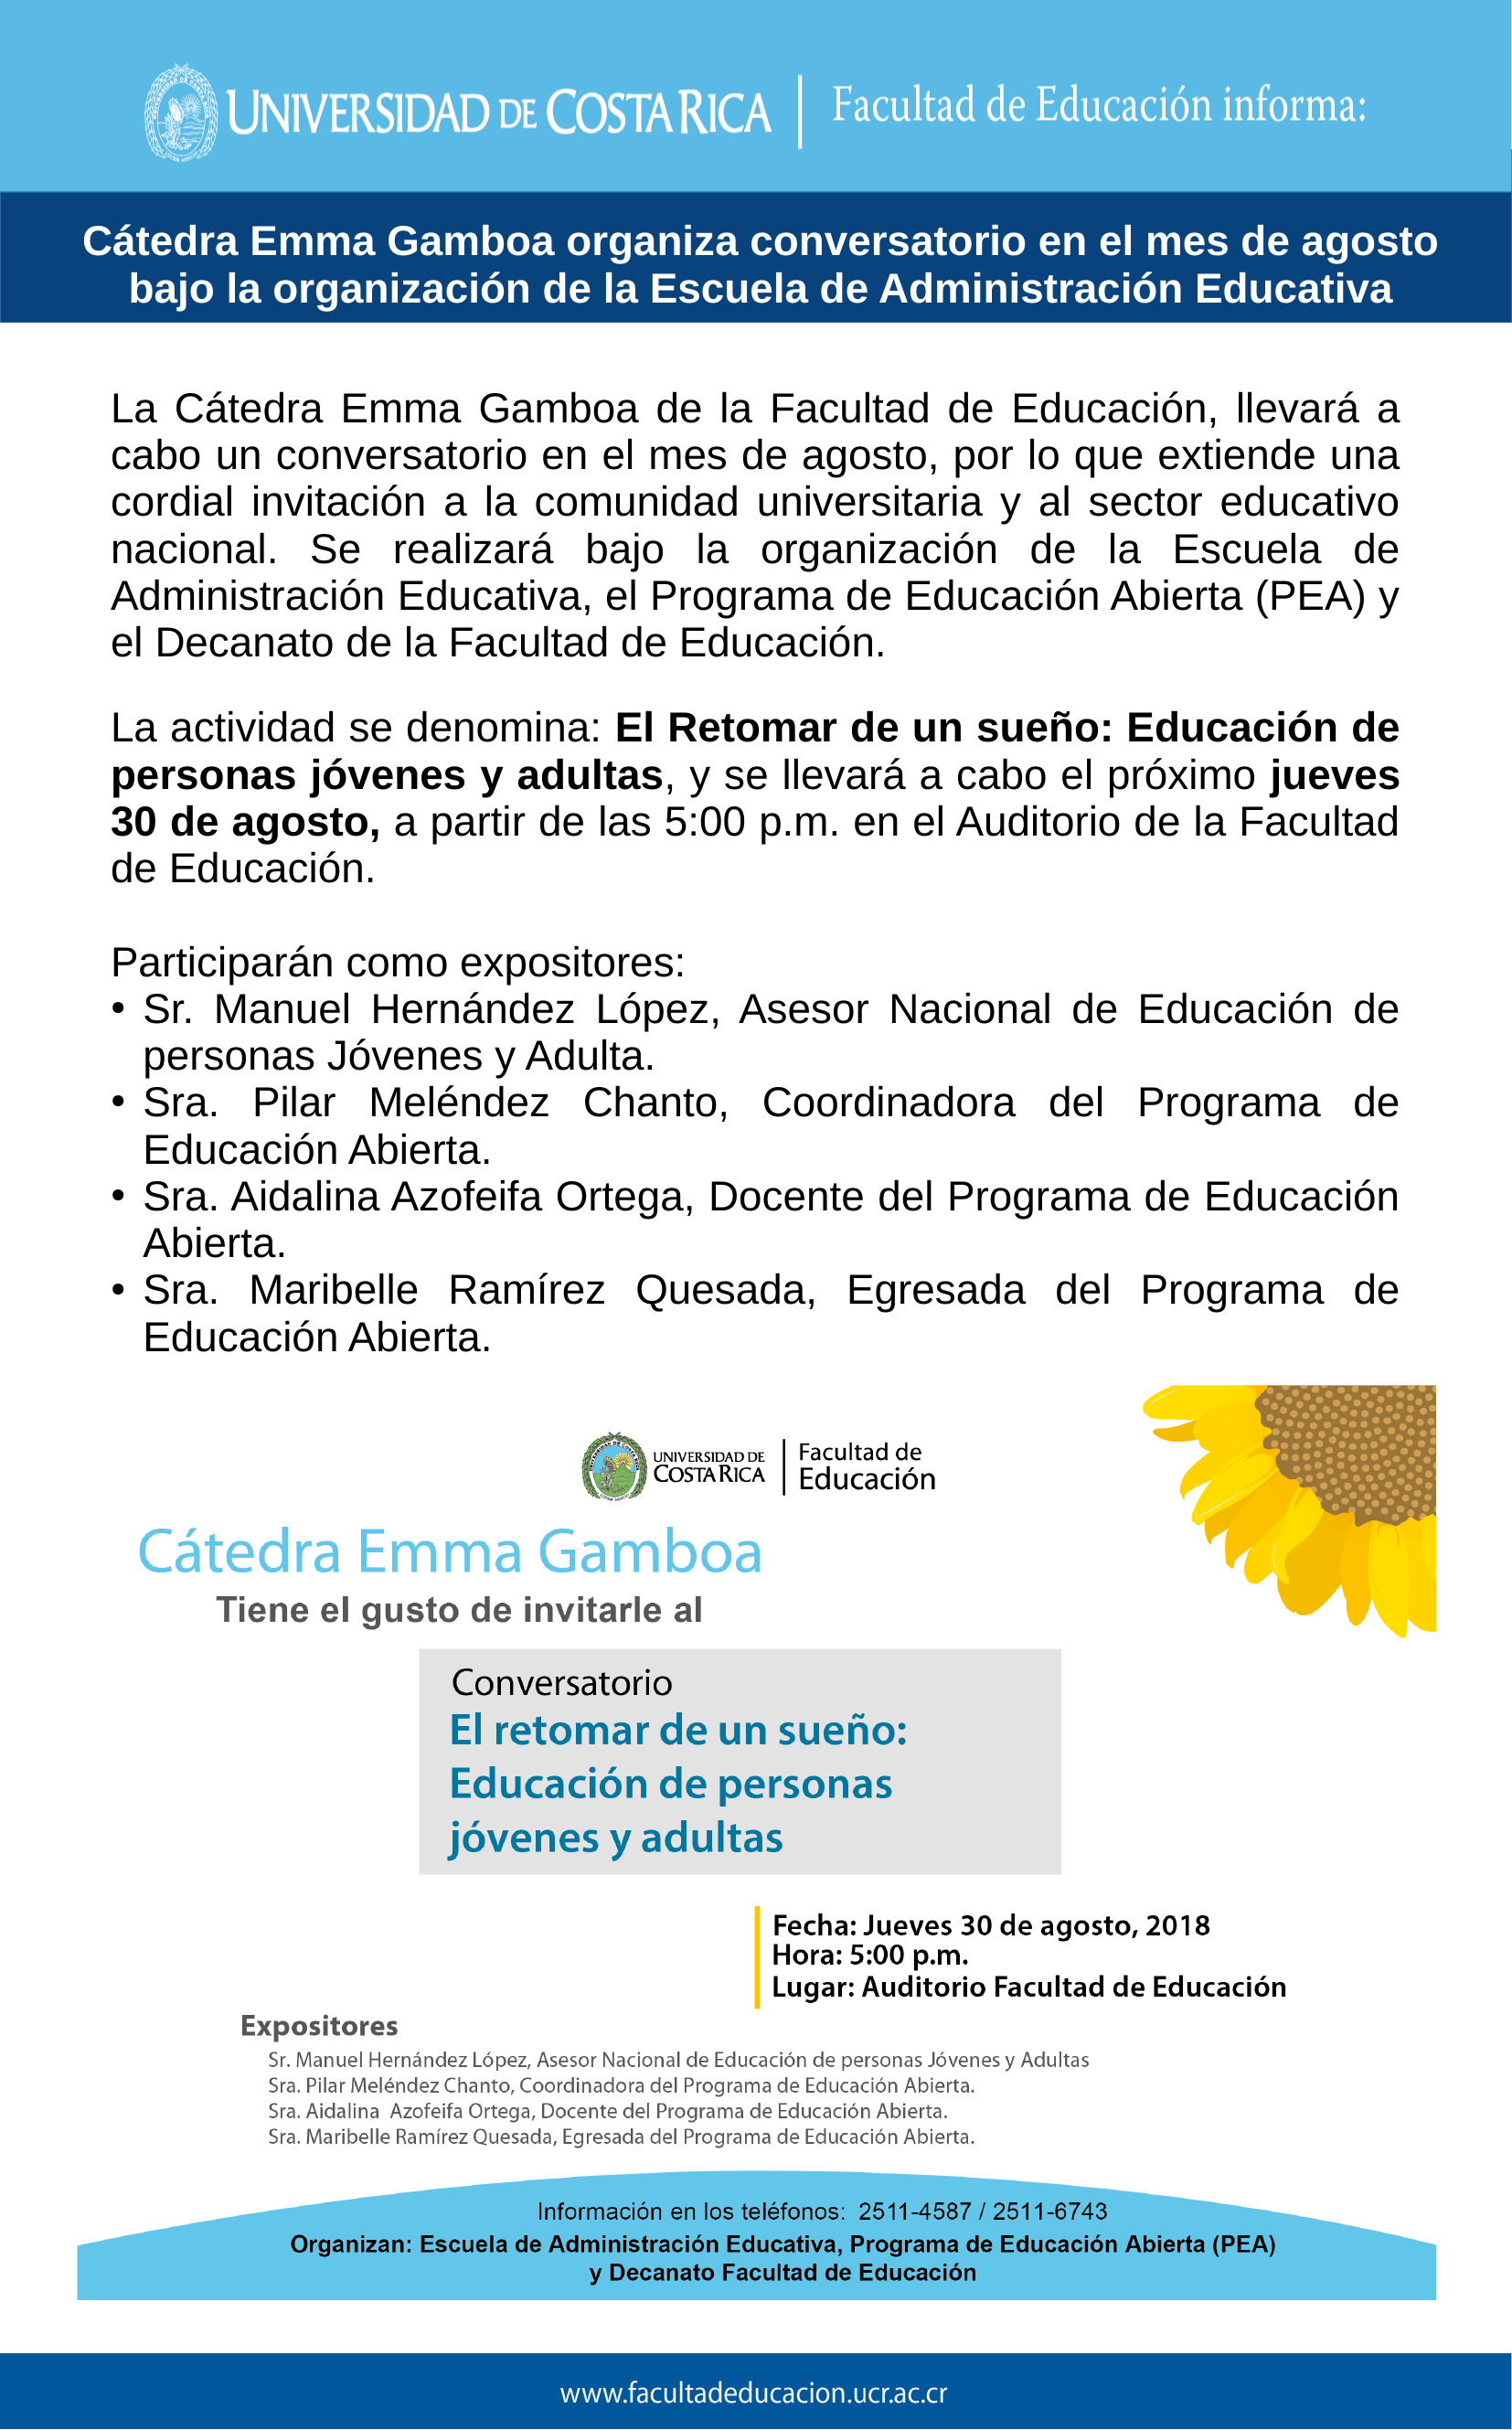

Cátedra Emma Gamboa organiza conversatorio en el mes de agosto
bajo la organización de la Escuela de Administración Educativa
La Cátedra Emma Gamboa de la Facultad de Educación, llevará a cabo un conversatorio en el mes de agosto, por lo que extiende una cordial invitación a la comunidad universitaria y al sector educativo nacional. Se realizará bajo la organización de la Escuela de Administración Educativa, el Programa de Educación Abierta (PEA) y el Decanato de la Facultad de Educación.
La actividad se denomina: El Retomar de un sueño: Educación de personas jóvenes y adultas, y se llevará a cabo el próximo jueves 30 de agosto, a partir de las 5:00 p.m. en el Auditorio de la Facultad de Educación.
Participarán como expositores:
Sr. Manuel Hernández López, Asesor Nacional de Educación de personas Jóvenes y Adulta.
Sra. Pilar Meléndez Chanto, Coordinadora del Programa de Educación Abierta.
Sra. Aidalina Azofeifa Ortega, Docente del Programa de Educación Abierta.
Sra. Maribelle Ramírez Quesada, Egresada del Programa de Educación Abierta.